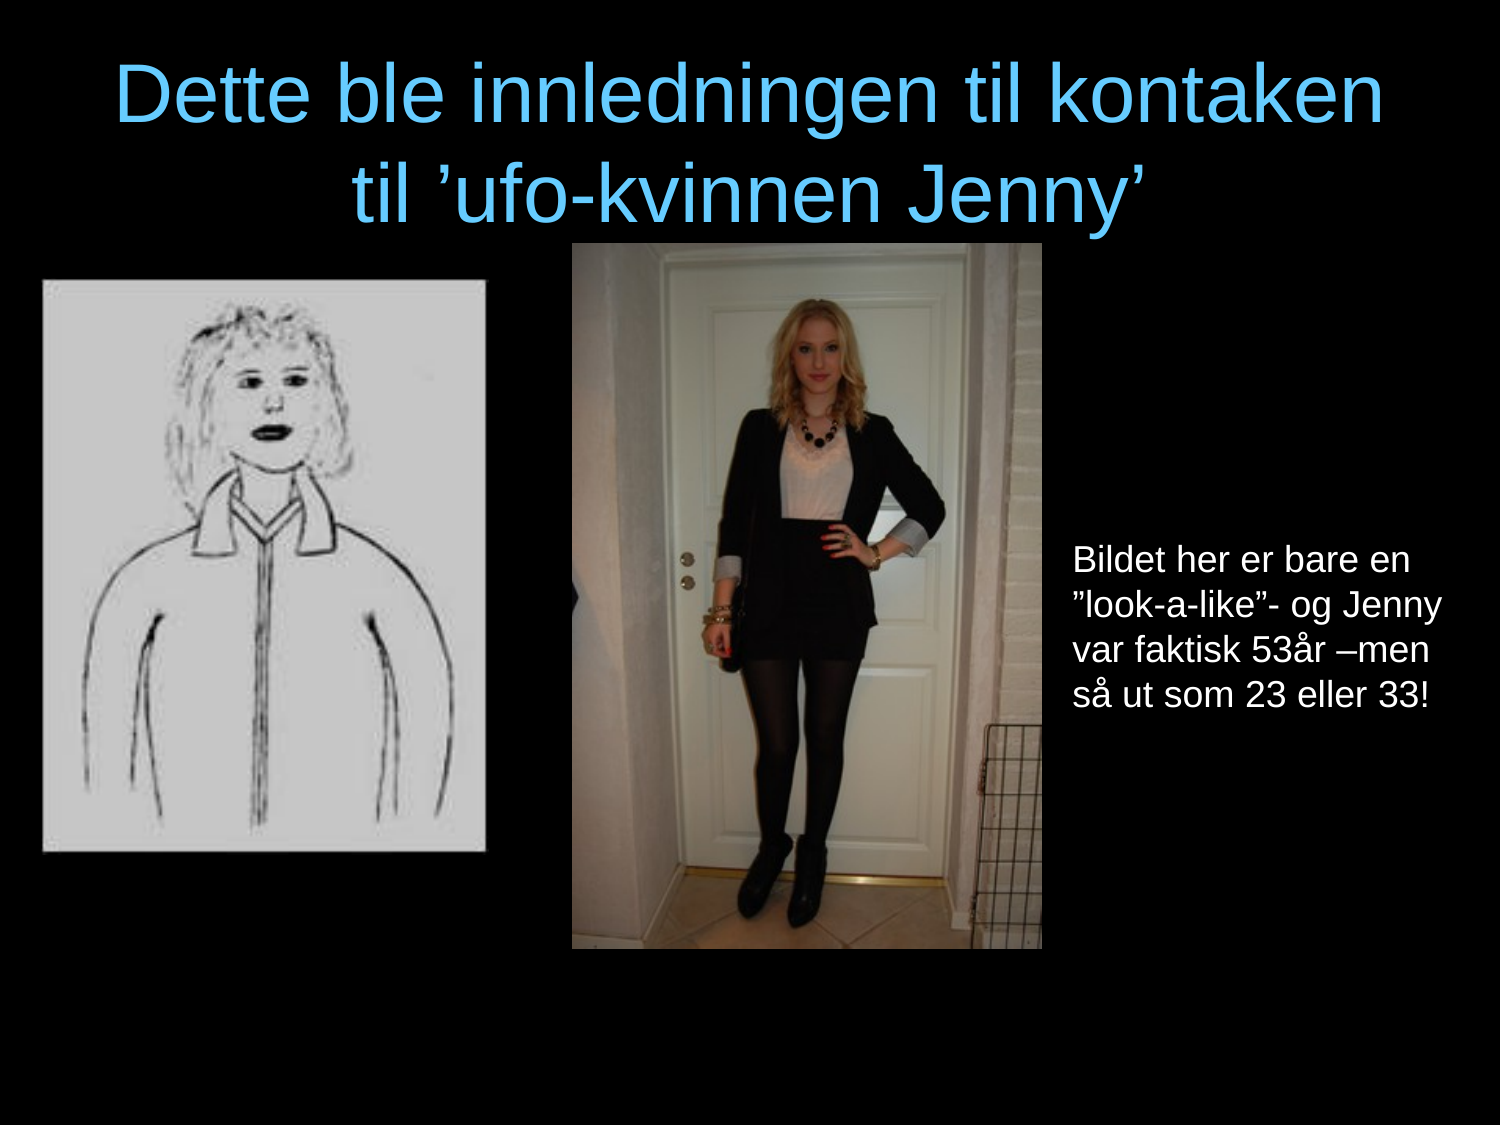

# Dette ble innledningen til kontaken til ’ufo-kvinnen Jenny’
Bildet her er bare en
”look-a-like”- og Jenny
var faktisk 53år –men
så ut som 23 eller 33!
Dette kun som illustrasjon
Antes tegning